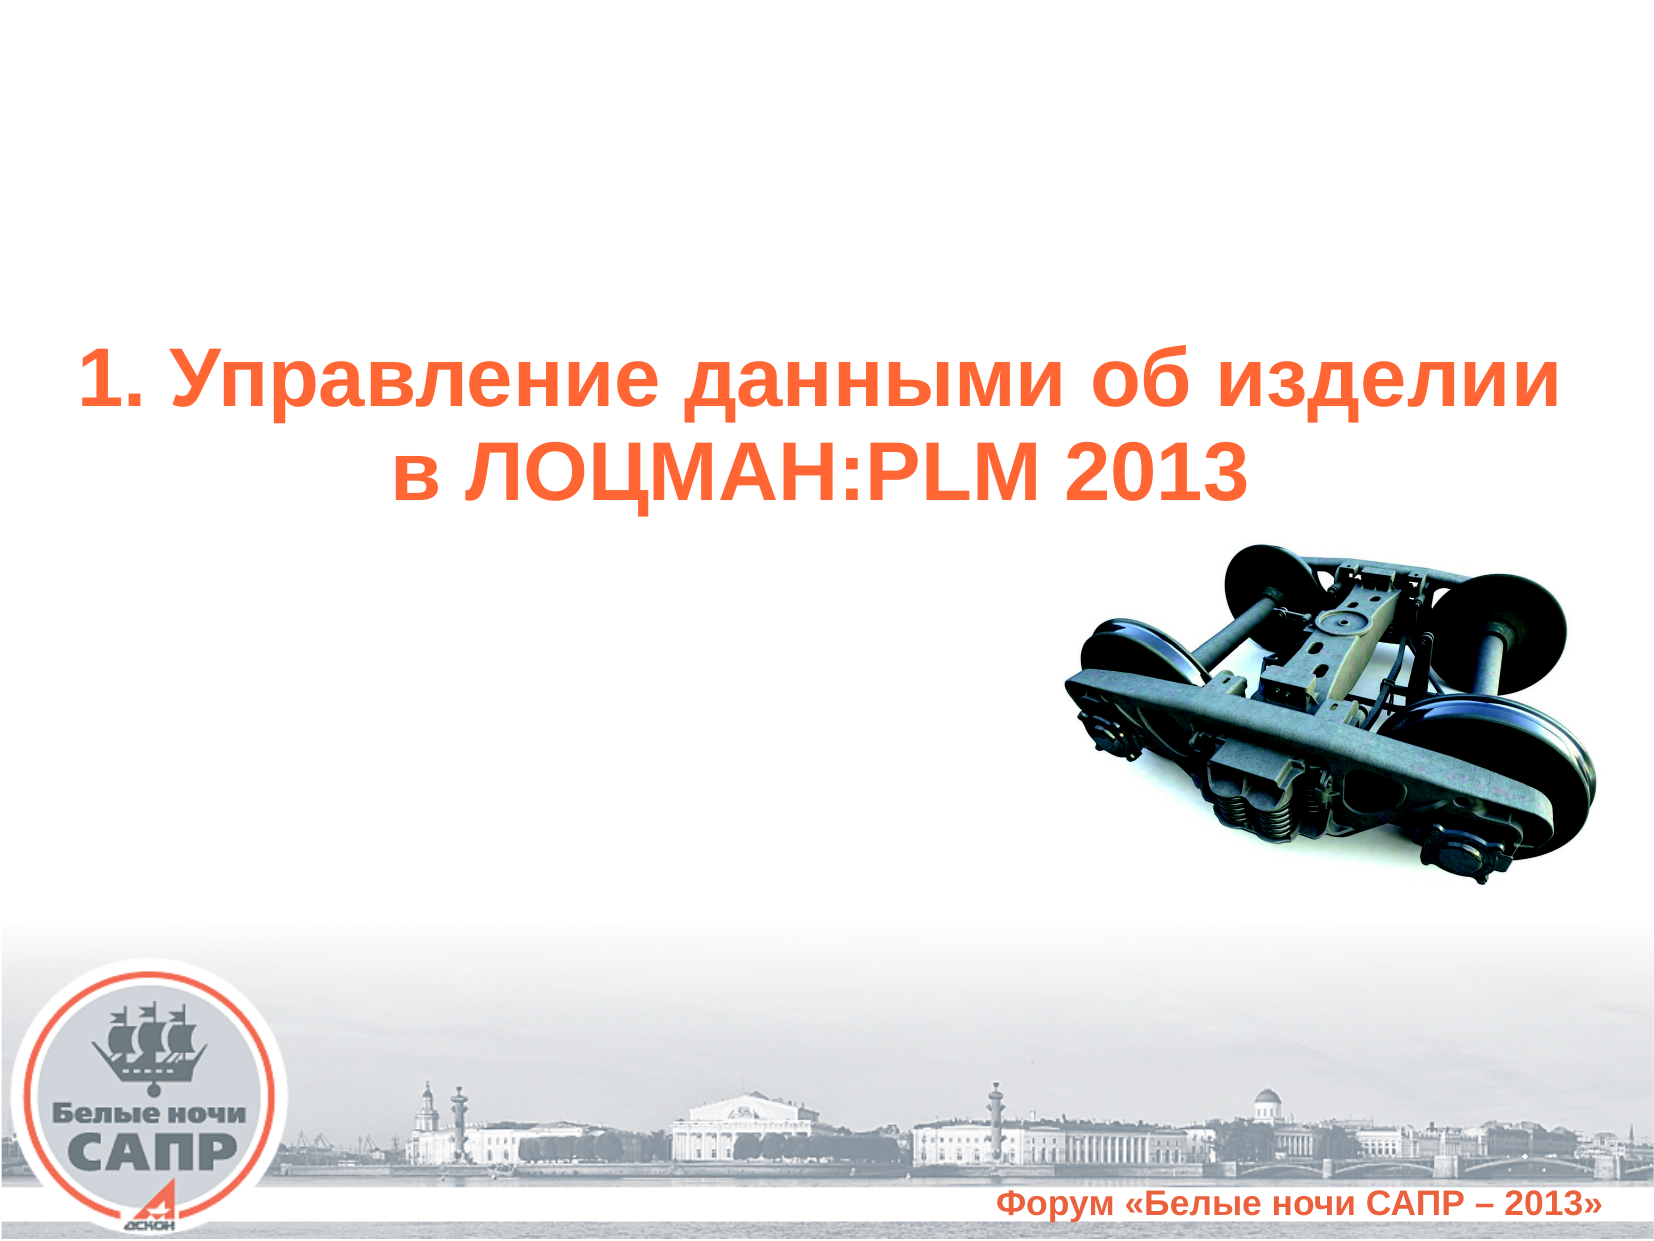

#
1. Управление данными об изделии в ЛОЦМАН:PLM 2013